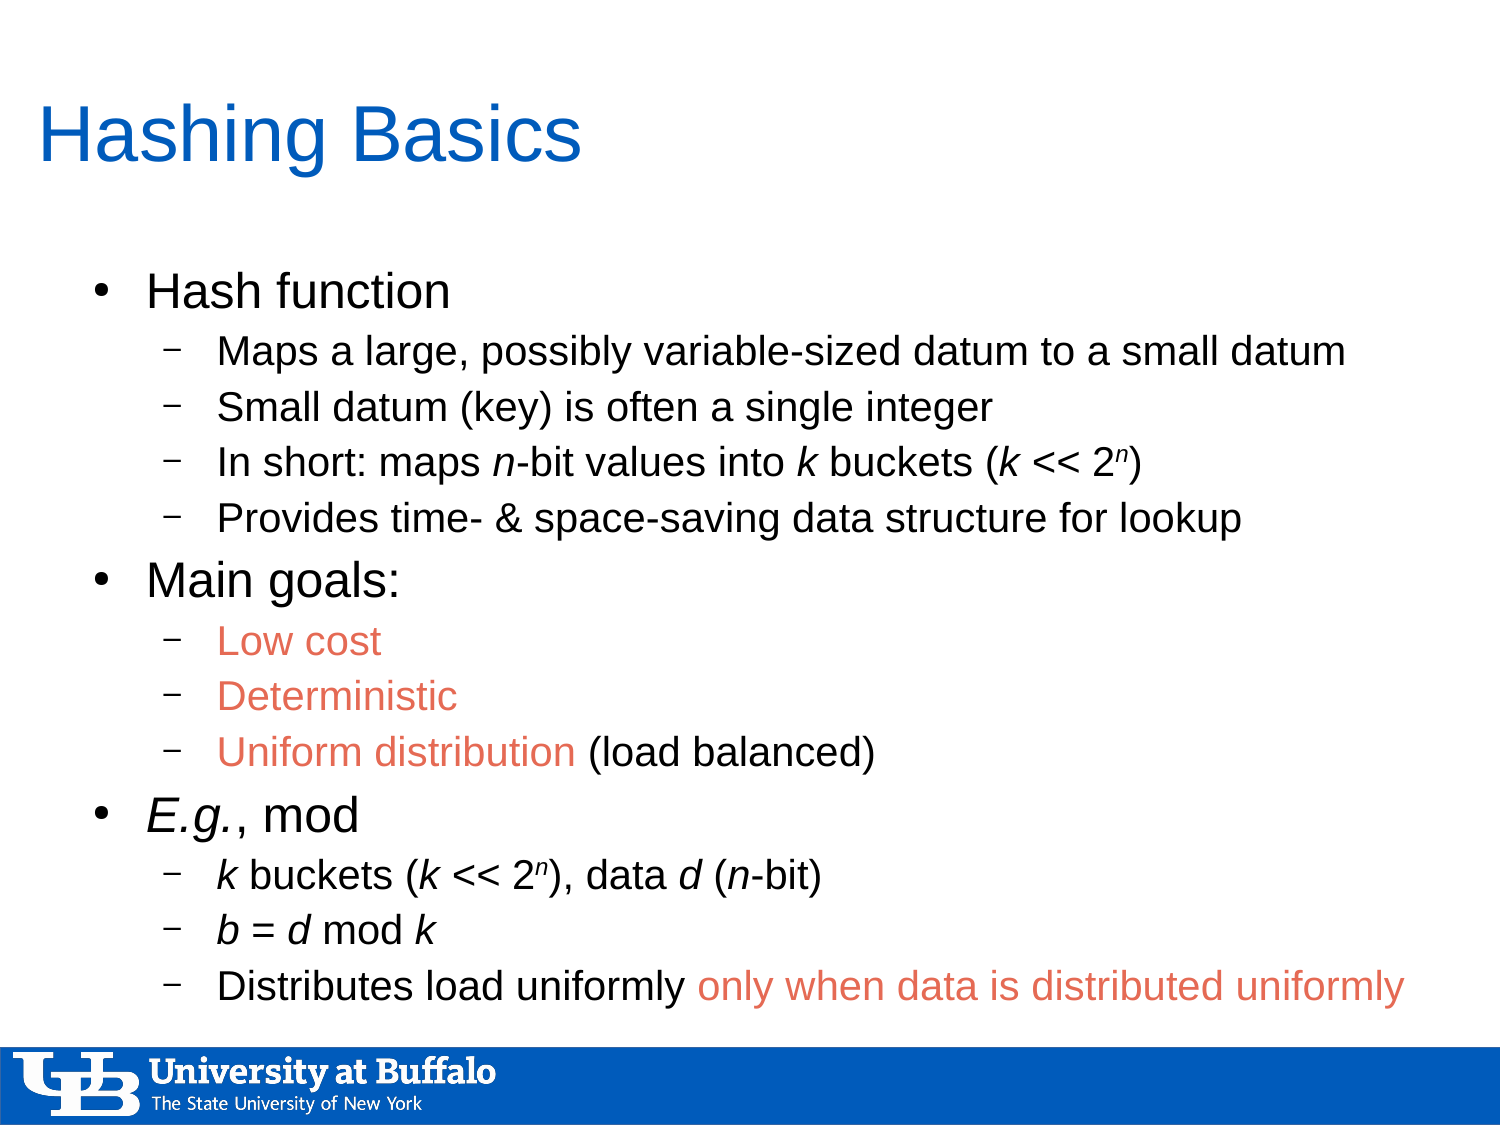

# Hashing Basics
Hash function
Maps a large, possibly variable-sized datum to a small datum
Small datum (key) is often a single integer
In short: maps n-bit values into k buckets (k << 2n)
Provides time- & space-saving data structure for lookup
Main goals:
Low cost
Deterministic
Uniform distribution (load balanced)
E.g., mod
k buckets (k << 2n), data d (n-bit)
b = d mod k
Distributes load uniformly only when data is distributed uniformly